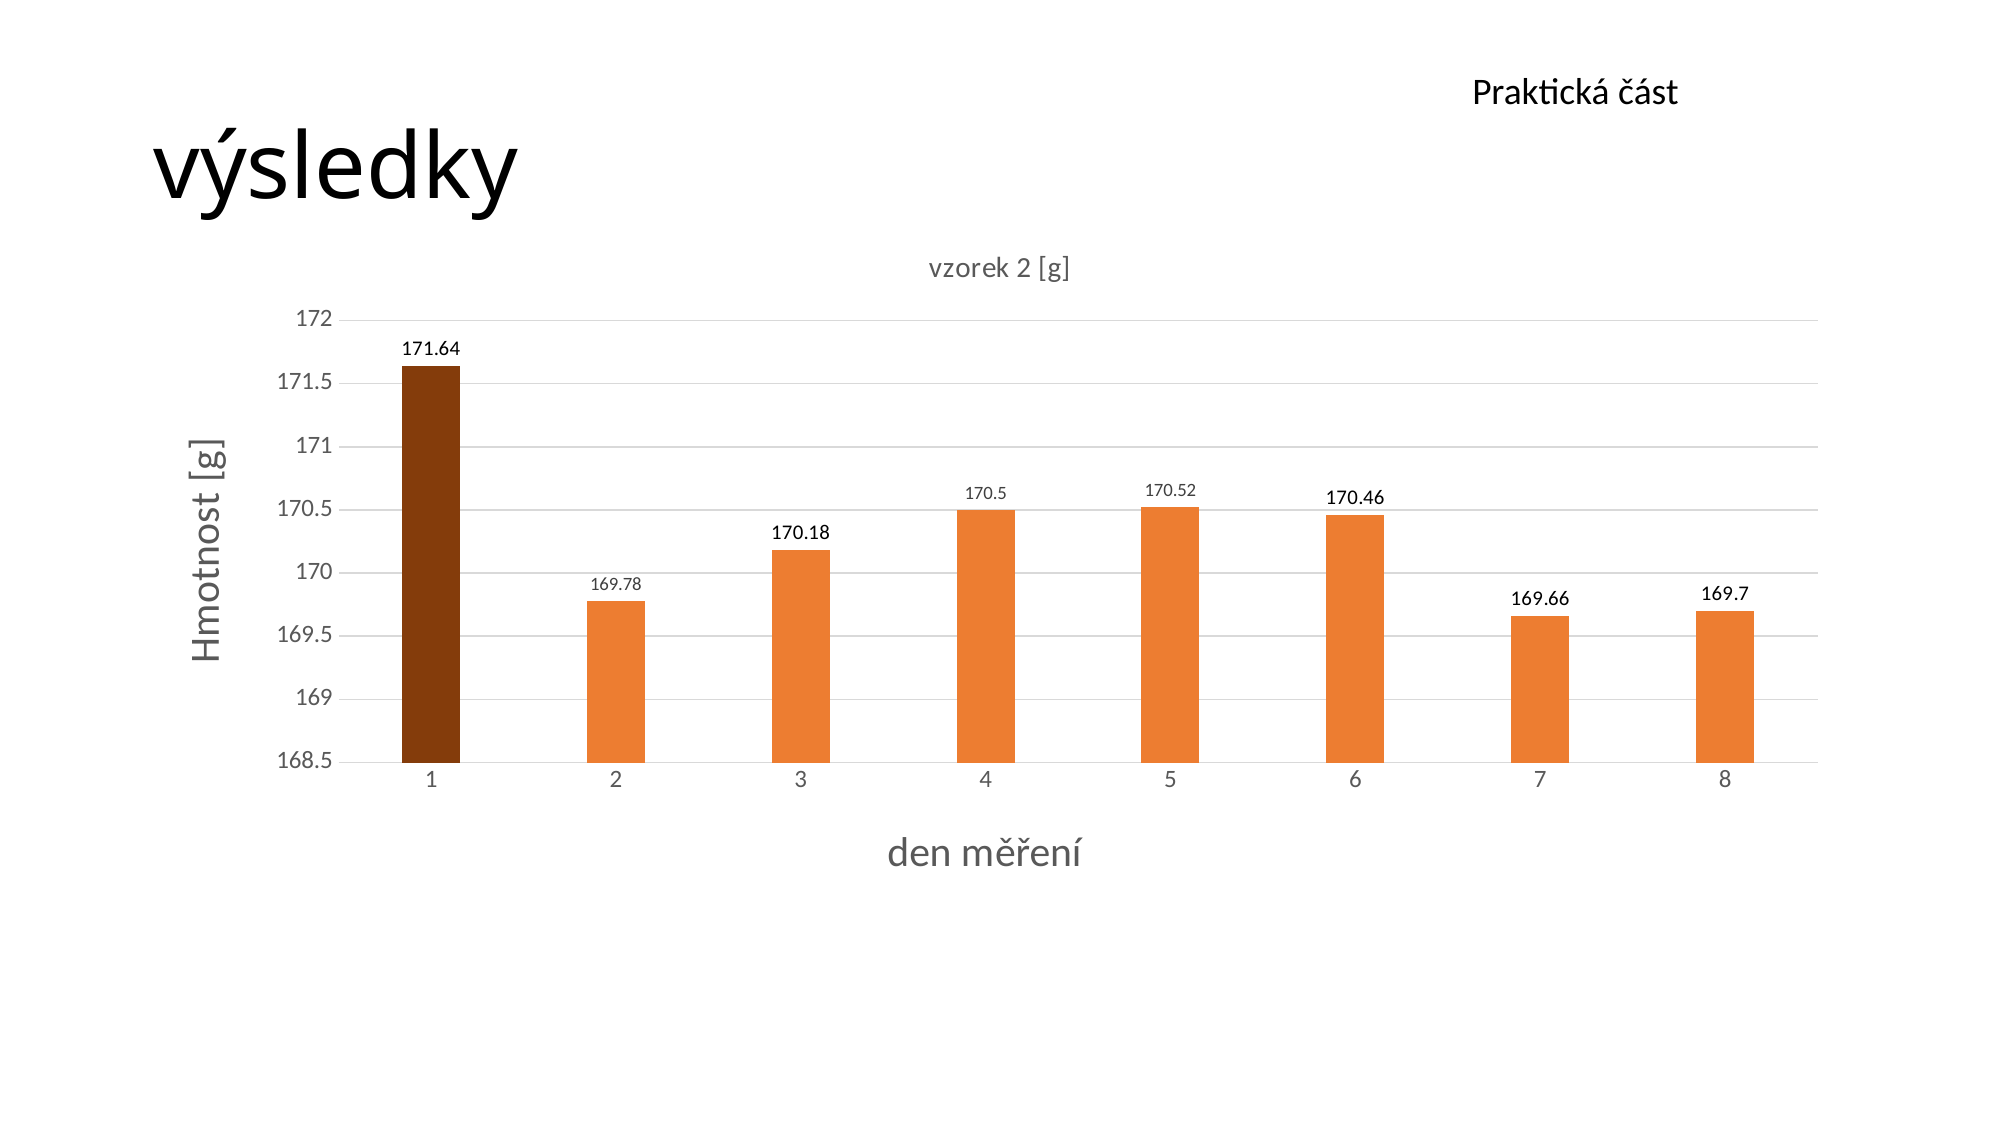

Praktická část
# výsledky
### Chart: vzorek 2 [g]
| Category | vzorek 2 [g] |
|---|---|
| 1 | 171.64 |
| 2 | 169.78 |
| 3 | 170.18 |
| 4 | 170.5 |
| 5 | 170.52 |
| 6 | 170.46 |
| 7 | 169.66 |
| 8 | 169.7 |